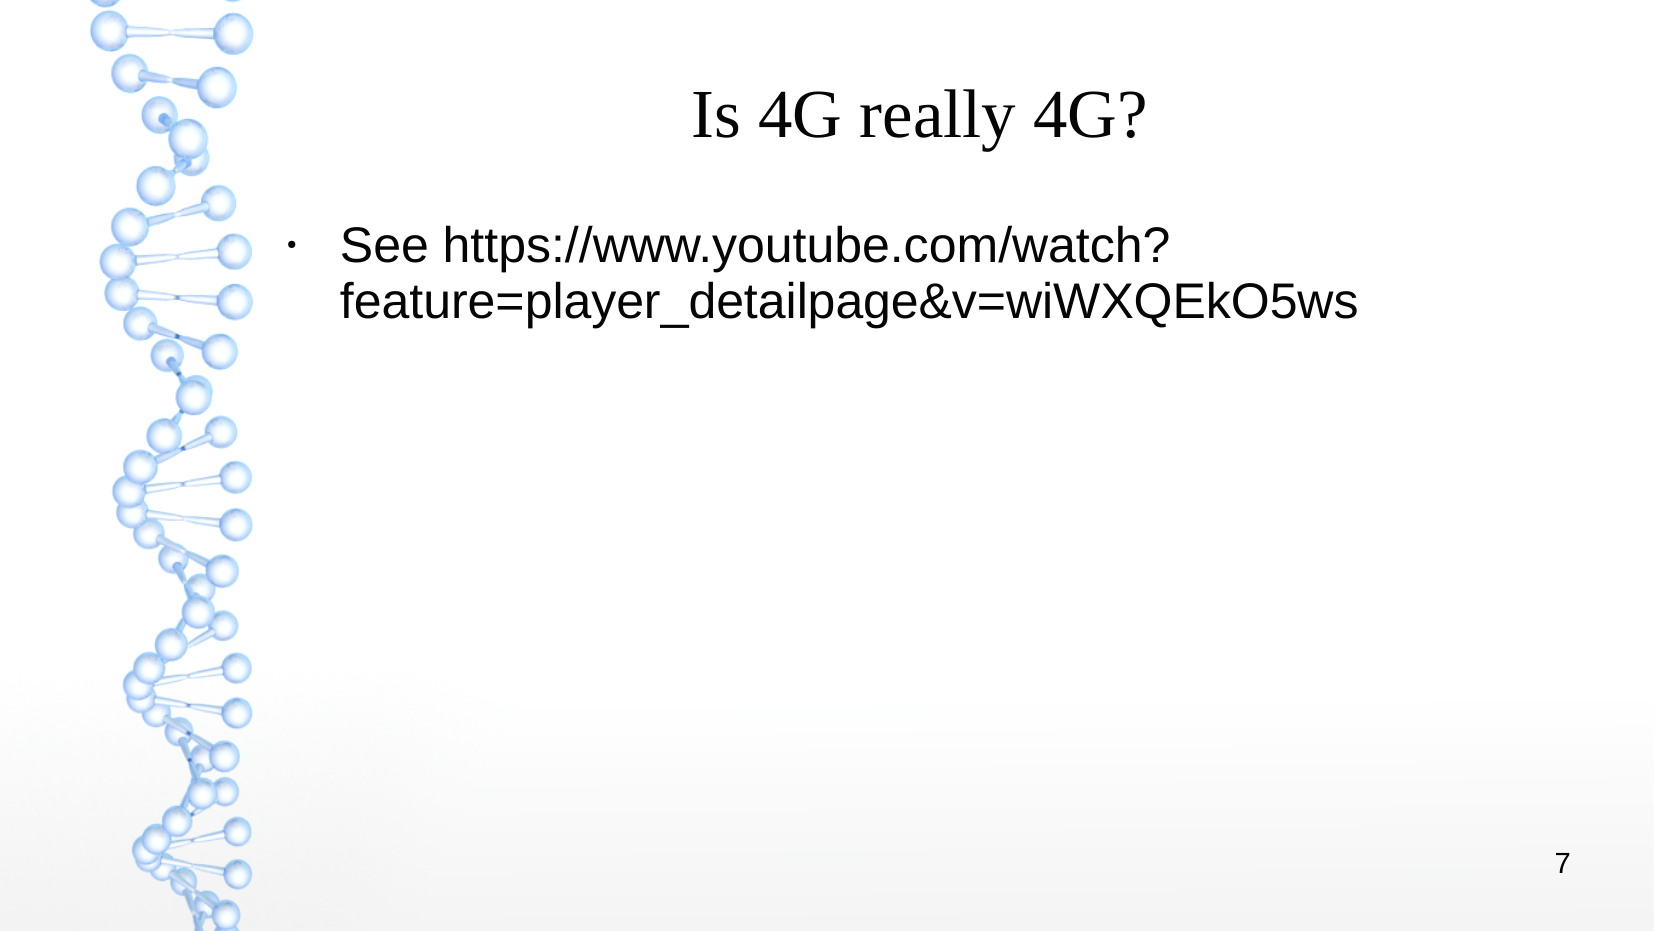

# Is 4G really 4G?
See https://www.youtube.com/watch?feature=player_detailpage&v=wiWXQEkO5ws
7